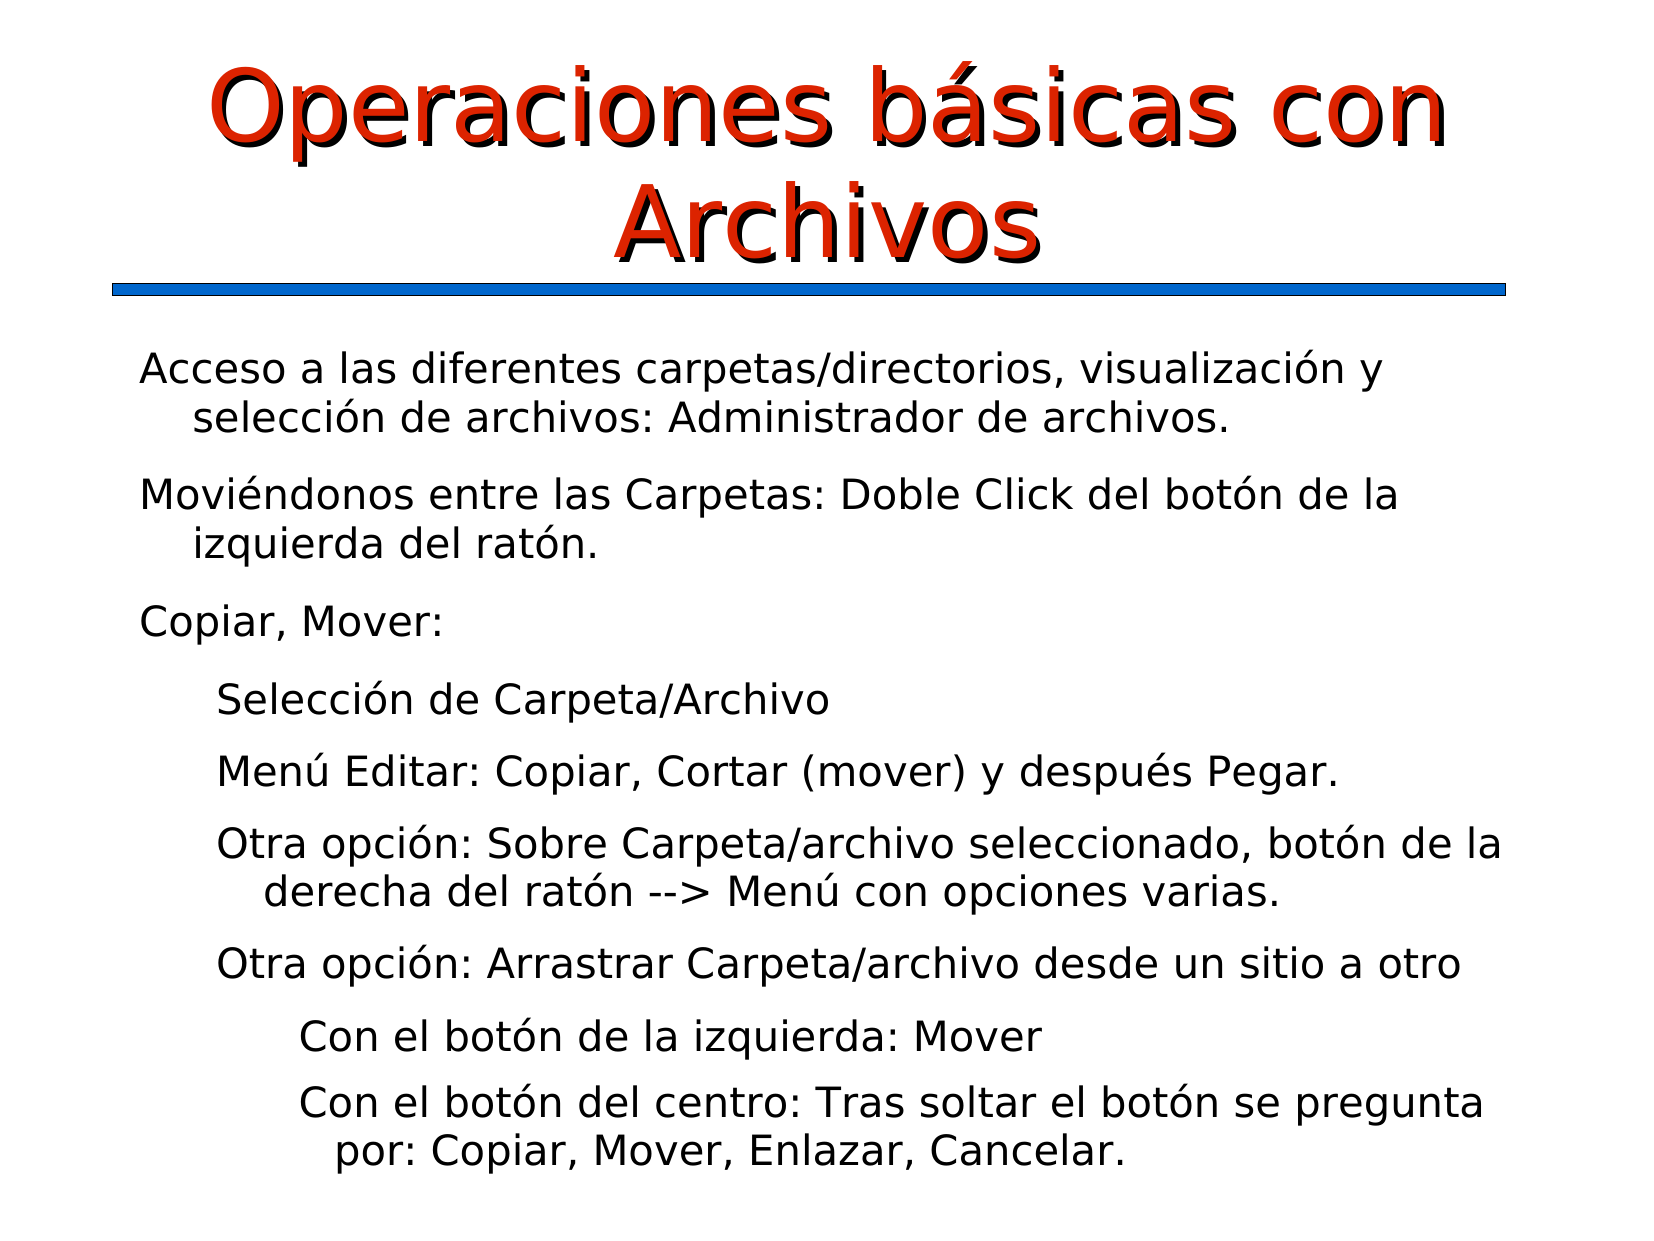

# Operaciones básicas con Archivos
Acceso a las diferentes carpetas/directorios, visualización y selección de archivos: Administrador de archivos.
Moviéndonos entre las Carpetas: Doble Click del botón de la izquierda del ratón.
Copiar, Mover:
Selección de Carpeta/Archivo
Menú Editar: Copiar, Cortar (mover) y después Pegar.
Otra opción: Sobre Carpeta/archivo seleccionado, botón de la derecha del ratón --> Menú con opciones varias.
Otra opción: Arrastrar Carpeta/archivo desde un sitio a otro
Con el botón de la izquierda: Mover
Con el botón del centro: Tras soltar el botón se pregunta por: Copiar, Mover, Enlazar, Cancelar.